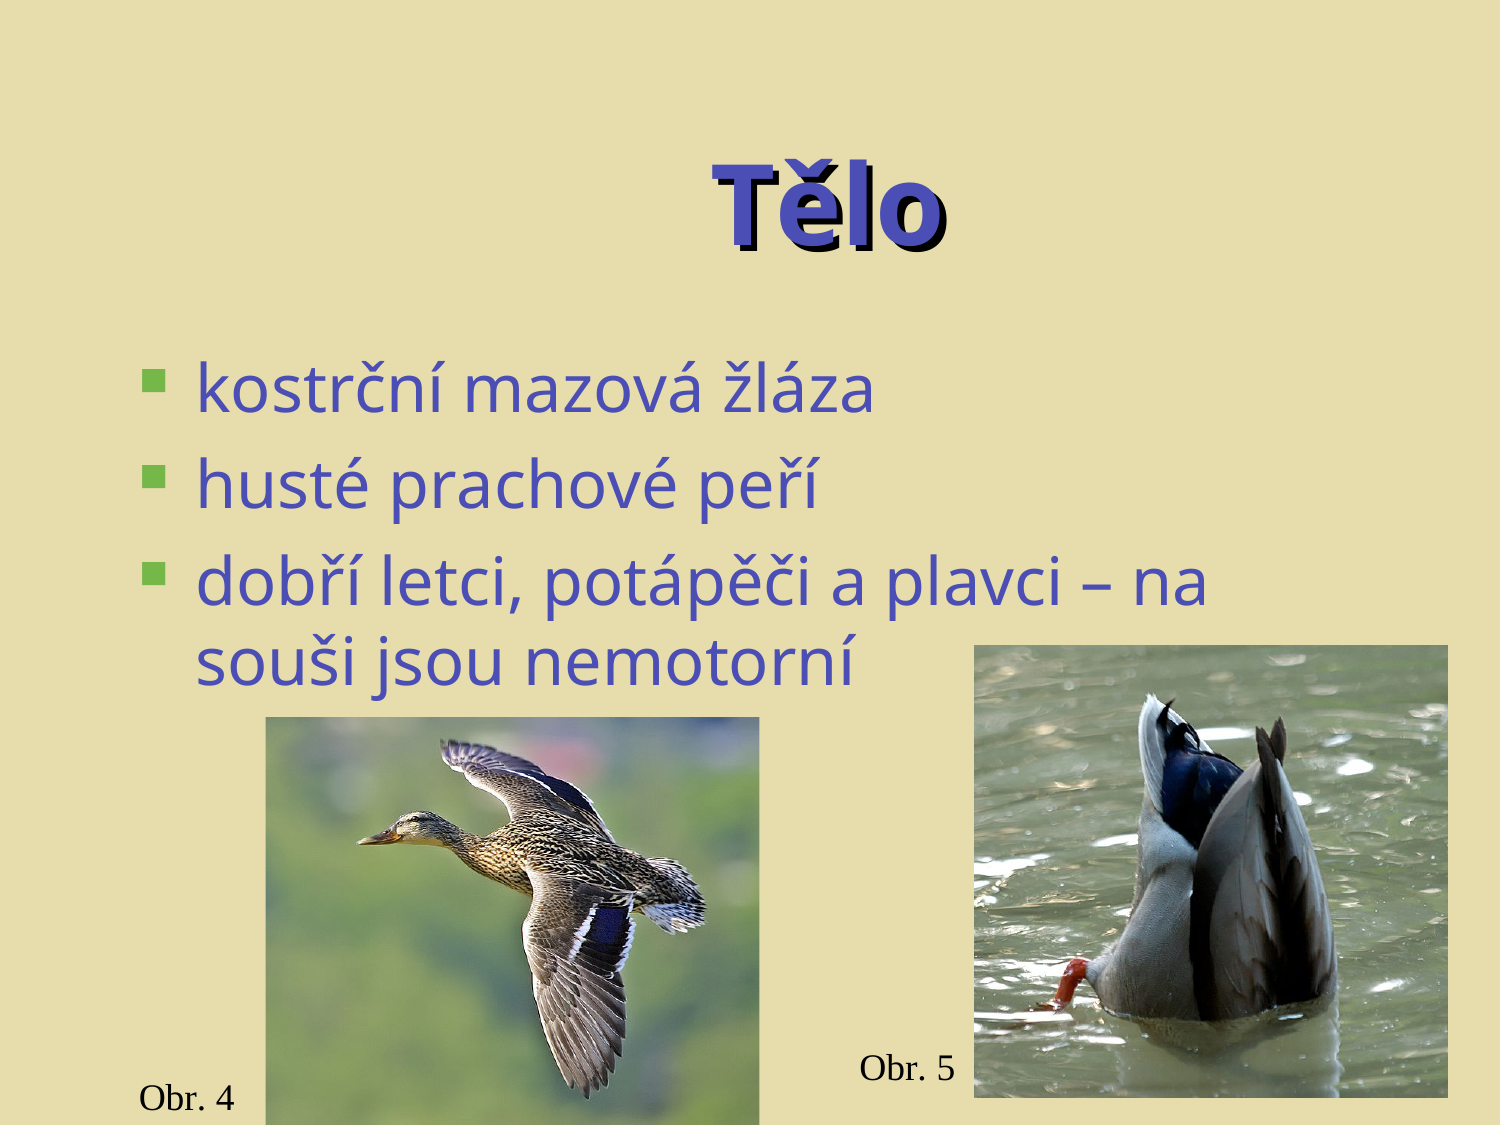

# Tělo
kostrční mazová žláza
husté prachové peří
dobří letci, potápěči a plavci – na souši jsou nemotorní
Obr. 5
Obr. 4